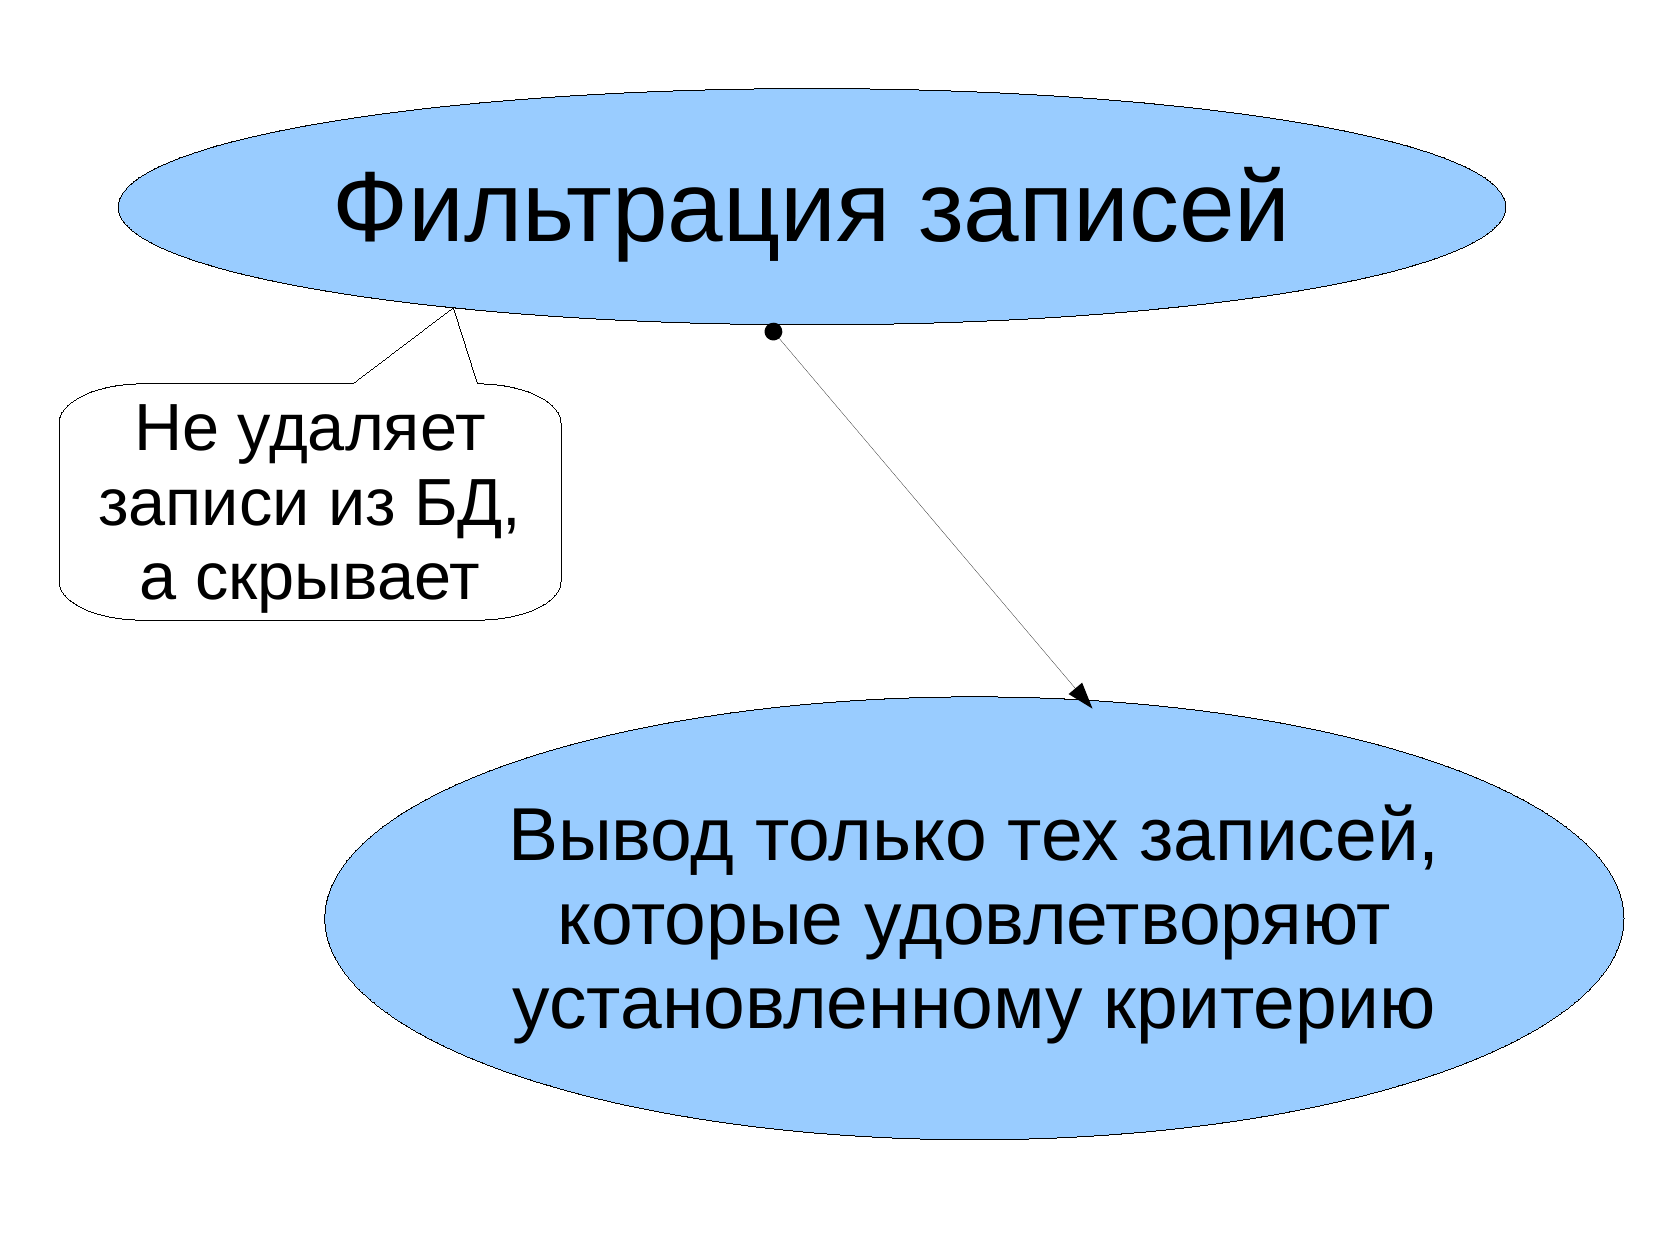

Фильтрация записей
Не удаляет записи из БД, а скрывает
Вывод только тех записей,
которые удовлетворяют
установленному критерию